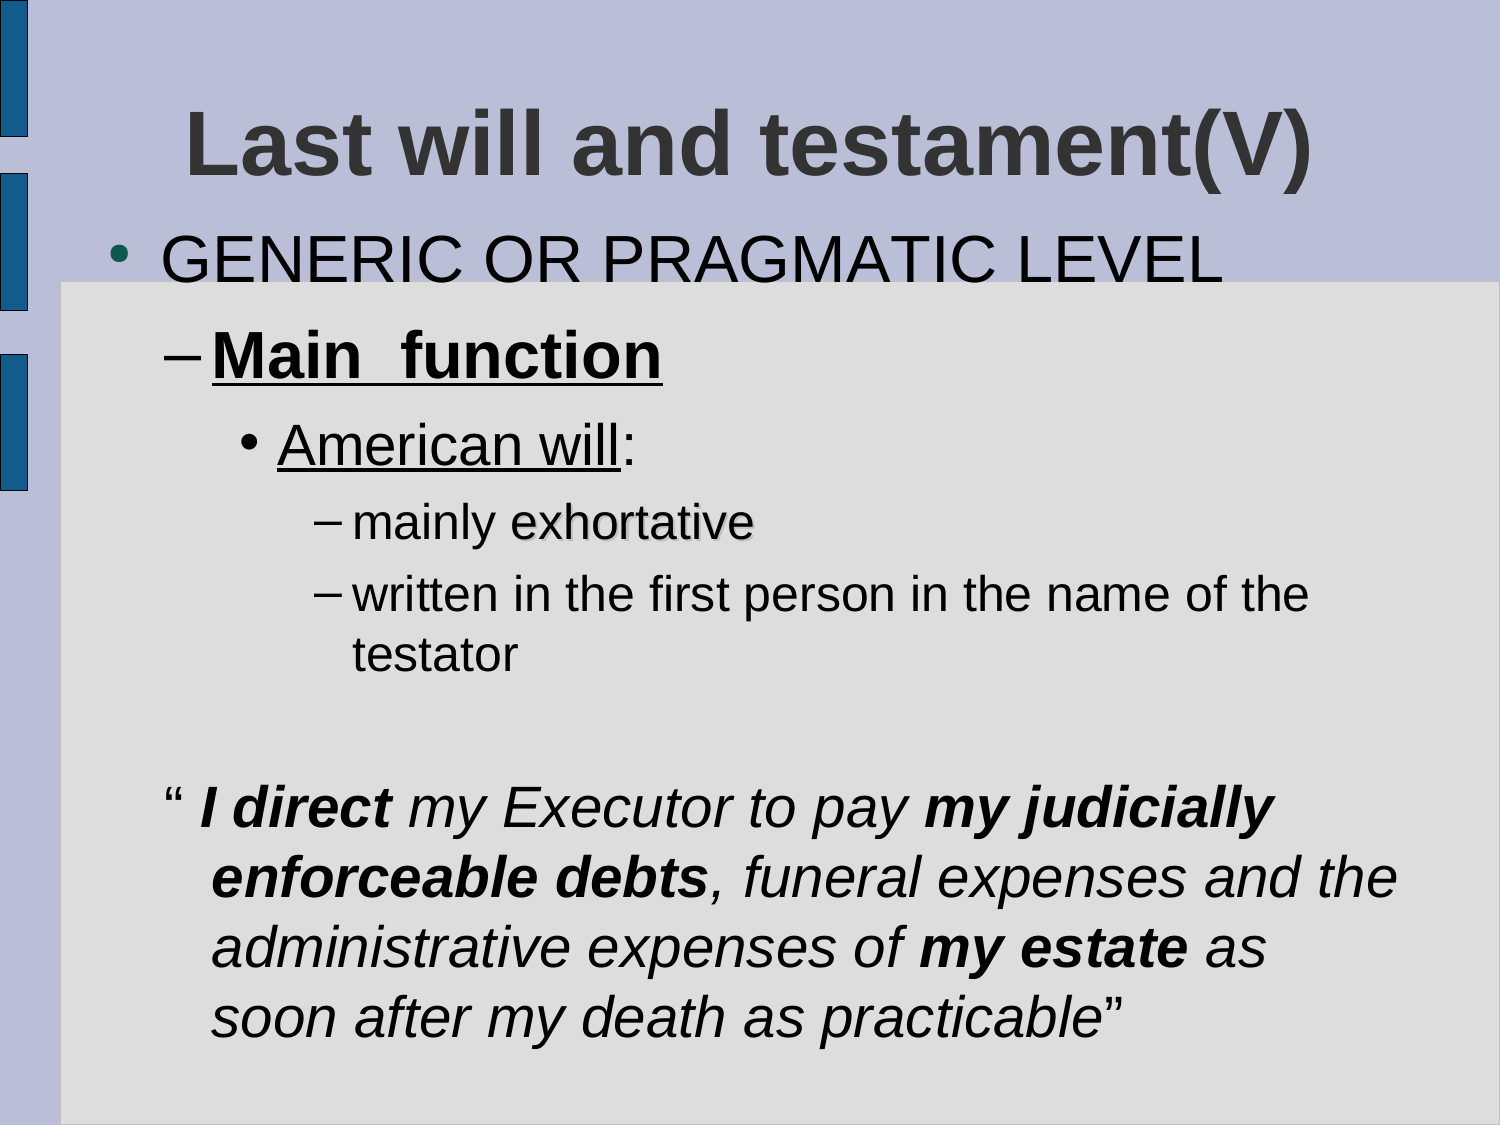

# Last will and testament(V)
GENERIC OR PRAGMATIC LEVEL
Main function
American will:
mainly exhortative
written in the first person in the name of the testator
“ I direct my Executor to pay my judicially enforceable debts, funeral expenses and the administrative expenses of my estate as soon after my death as practicable”